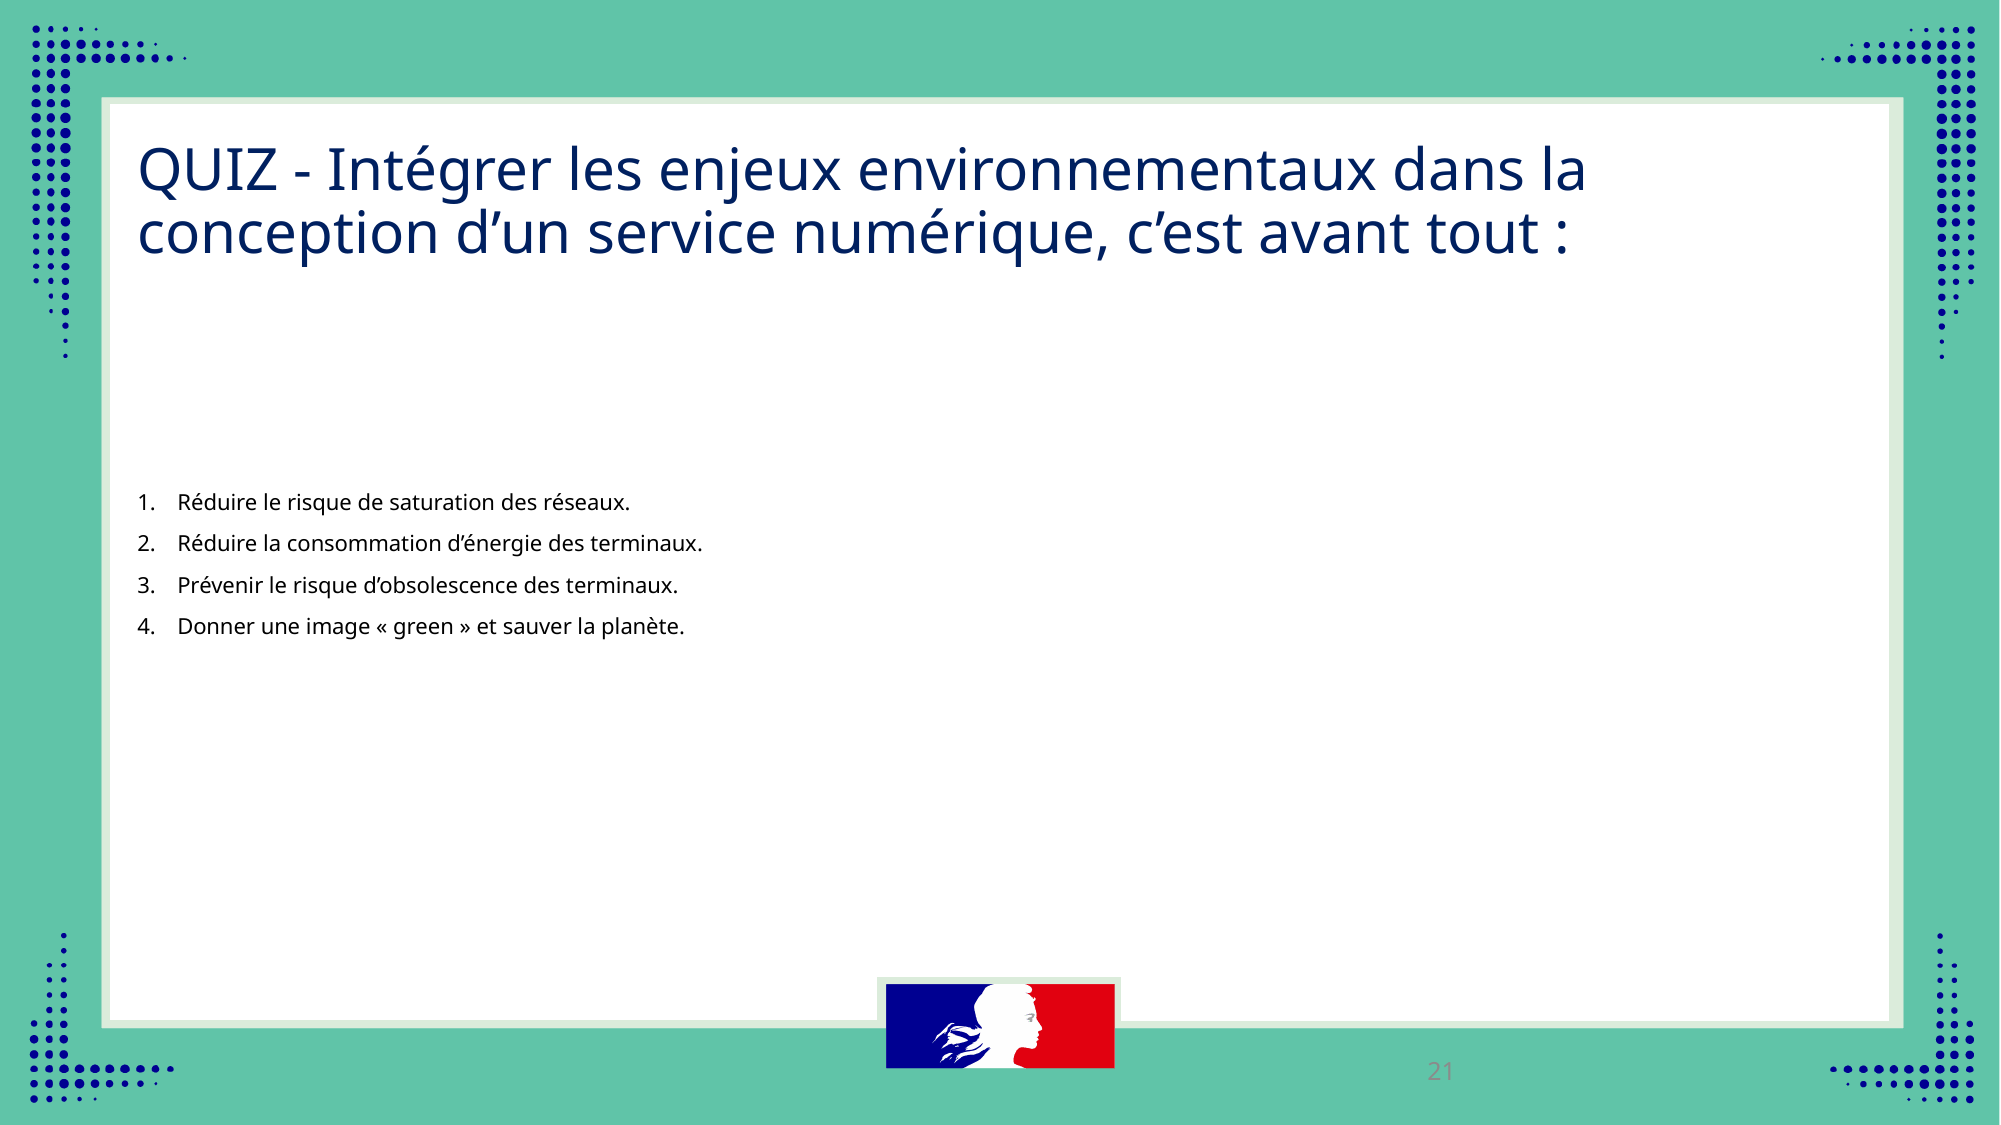

# QUIZ - Intégrer les enjeux environnementaux dans la conception d’un service numérique, c’est avant tout :
Réduire le risque de saturation des réseaux.
Réduire la consommation d’énergie des terminaux.
Prévenir le risque d’obsolescence des terminaux.
Donner une image « green » et sauver la planète.